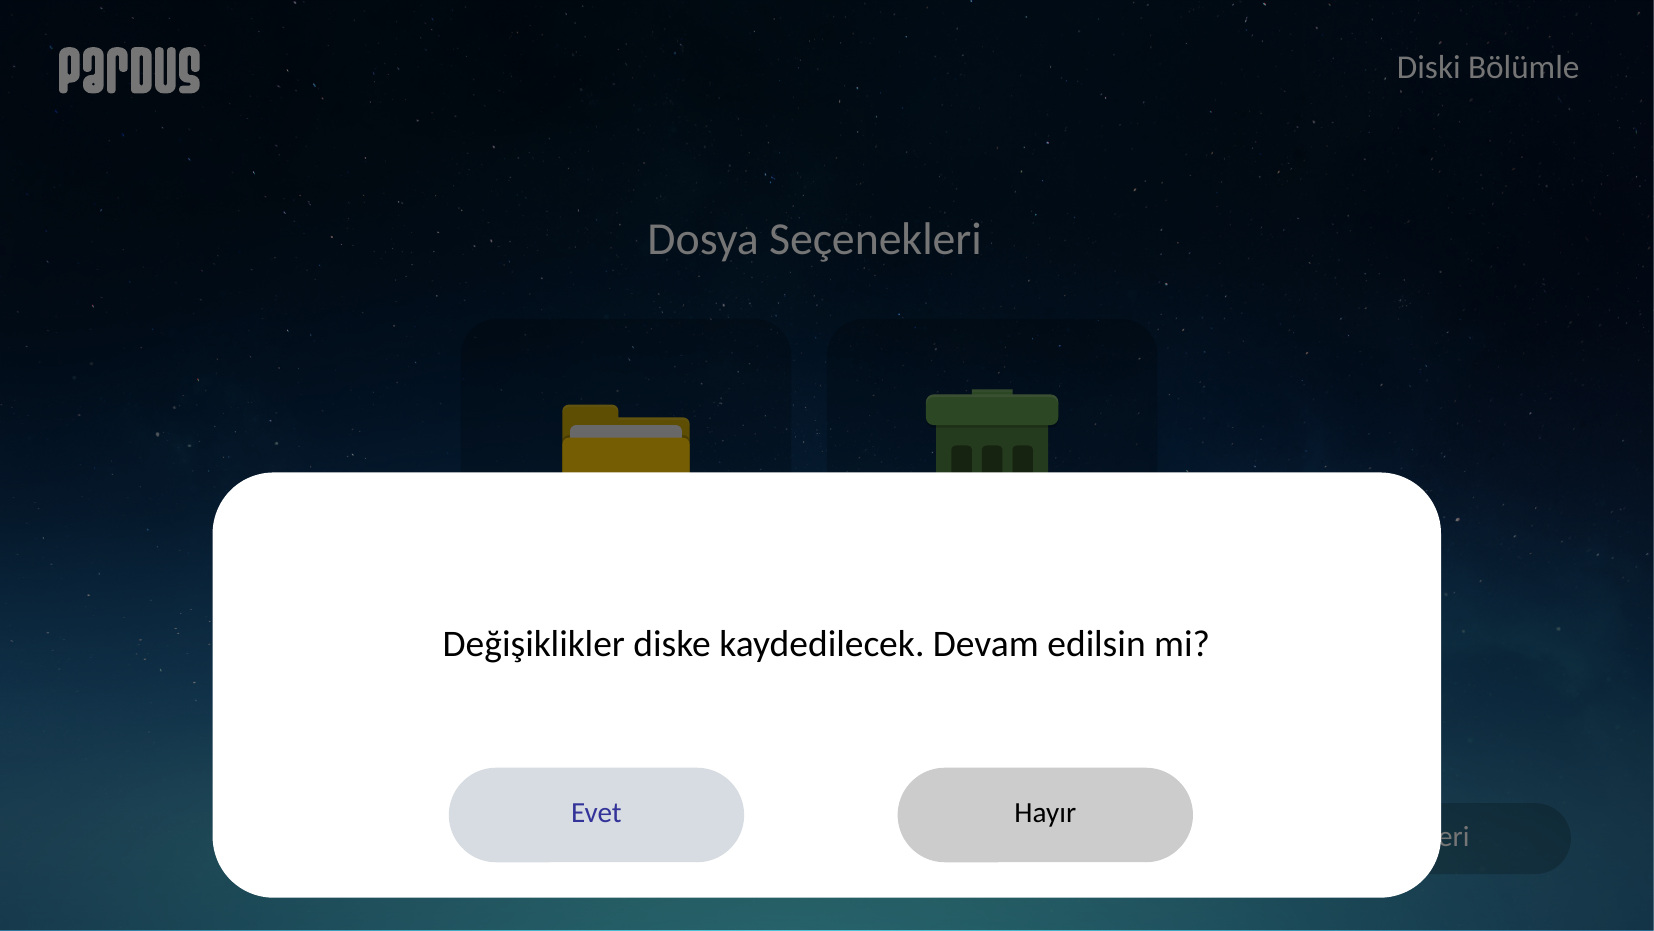

Diski Bölümle
Dosya Seçenekleri
Dosyaları Sakla
Dosyaları Sil
Değişiklikler diske kaydedilecek. Devam edilsin mi?
Evet
Hayır
İleri